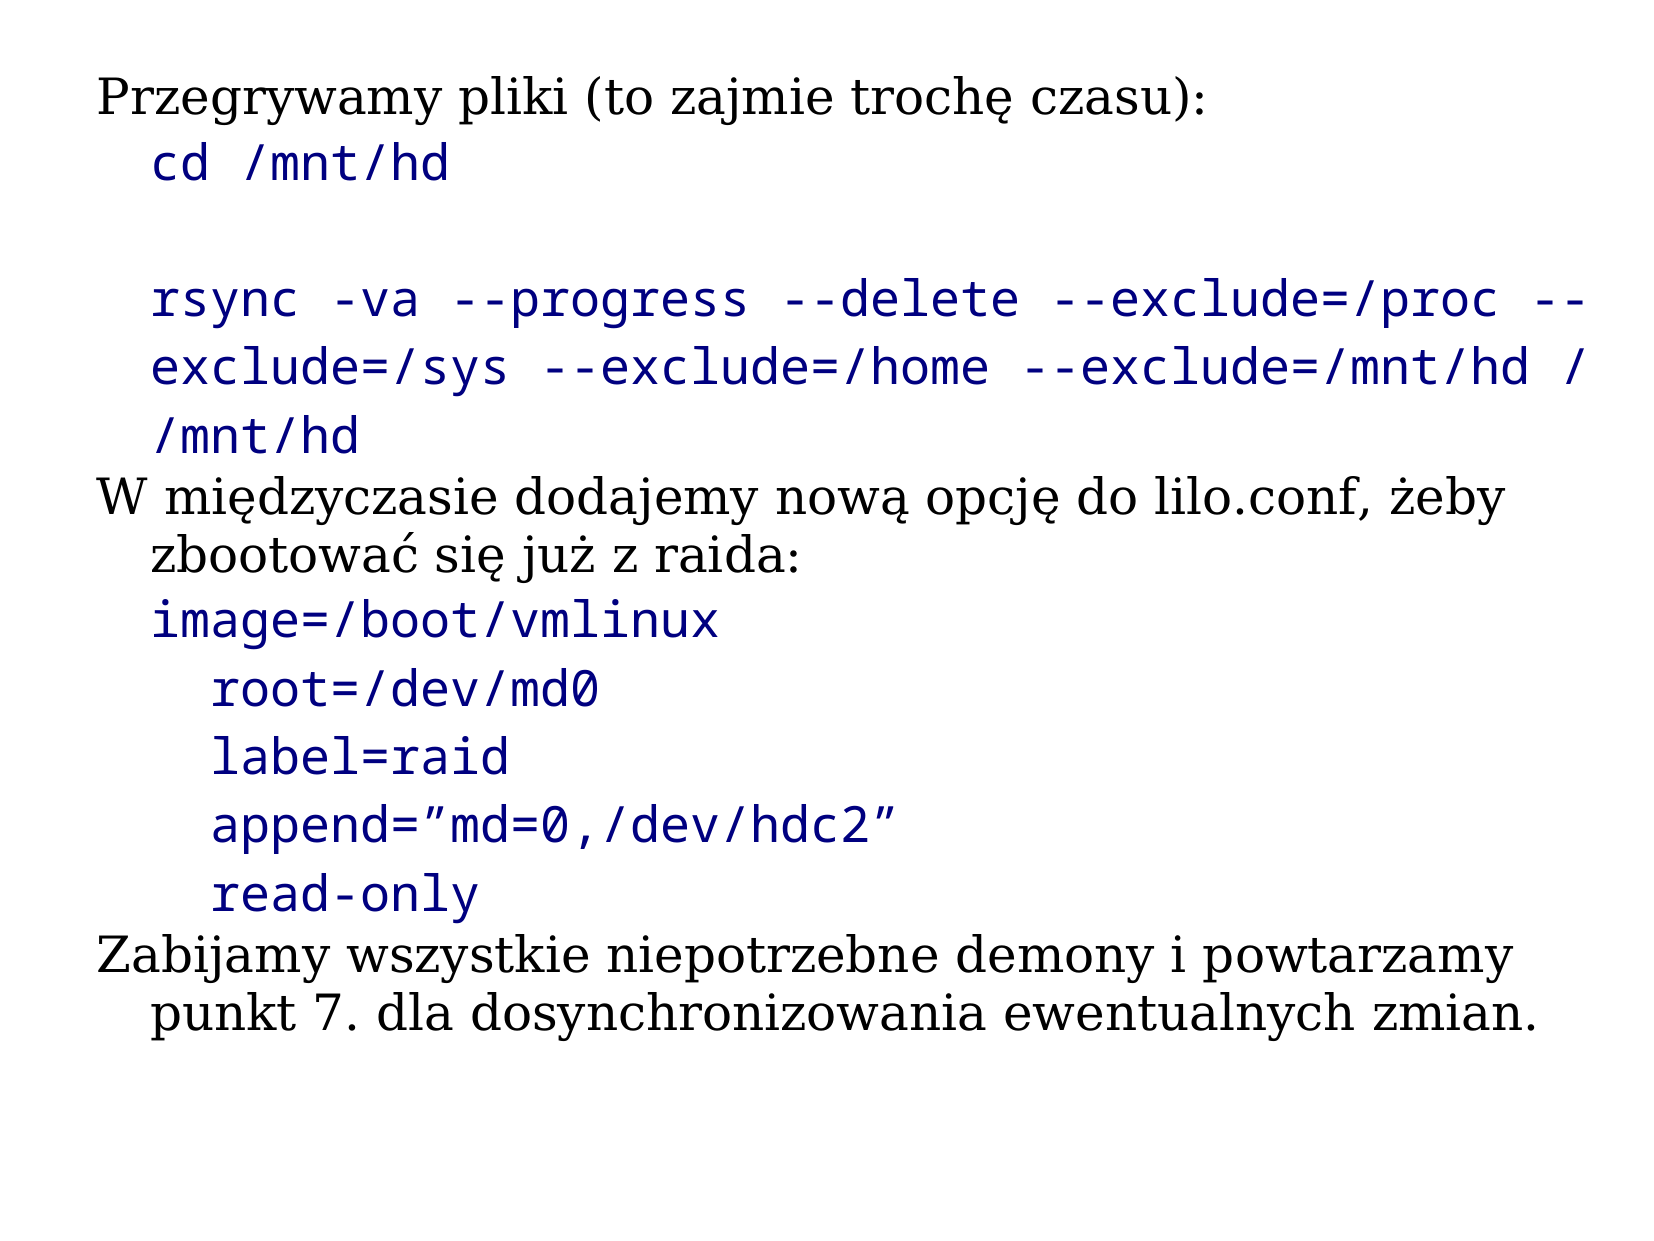

Przegrywamy pliki (to zajmie trochę czasu):
cd /mnt/hd
rsync -va --progress --delete --exclude=/proc --exclude=/sys --exclude=/home --exclude=/mnt/hd / /mnt/hd
W międzyczasie dodajemy nową opcję do lilo.conf, żeby zbootować się już z raida:
image=/boot/vmlinux
 root=/dev/md0
 label=raid
 append=”md=0,/dev/hdc2”
 read-only
Zabijamy wszystkie niepotrzebne demony i powtarzamy punkt 7. dla dosynchronizowania ewentualnych zmian.